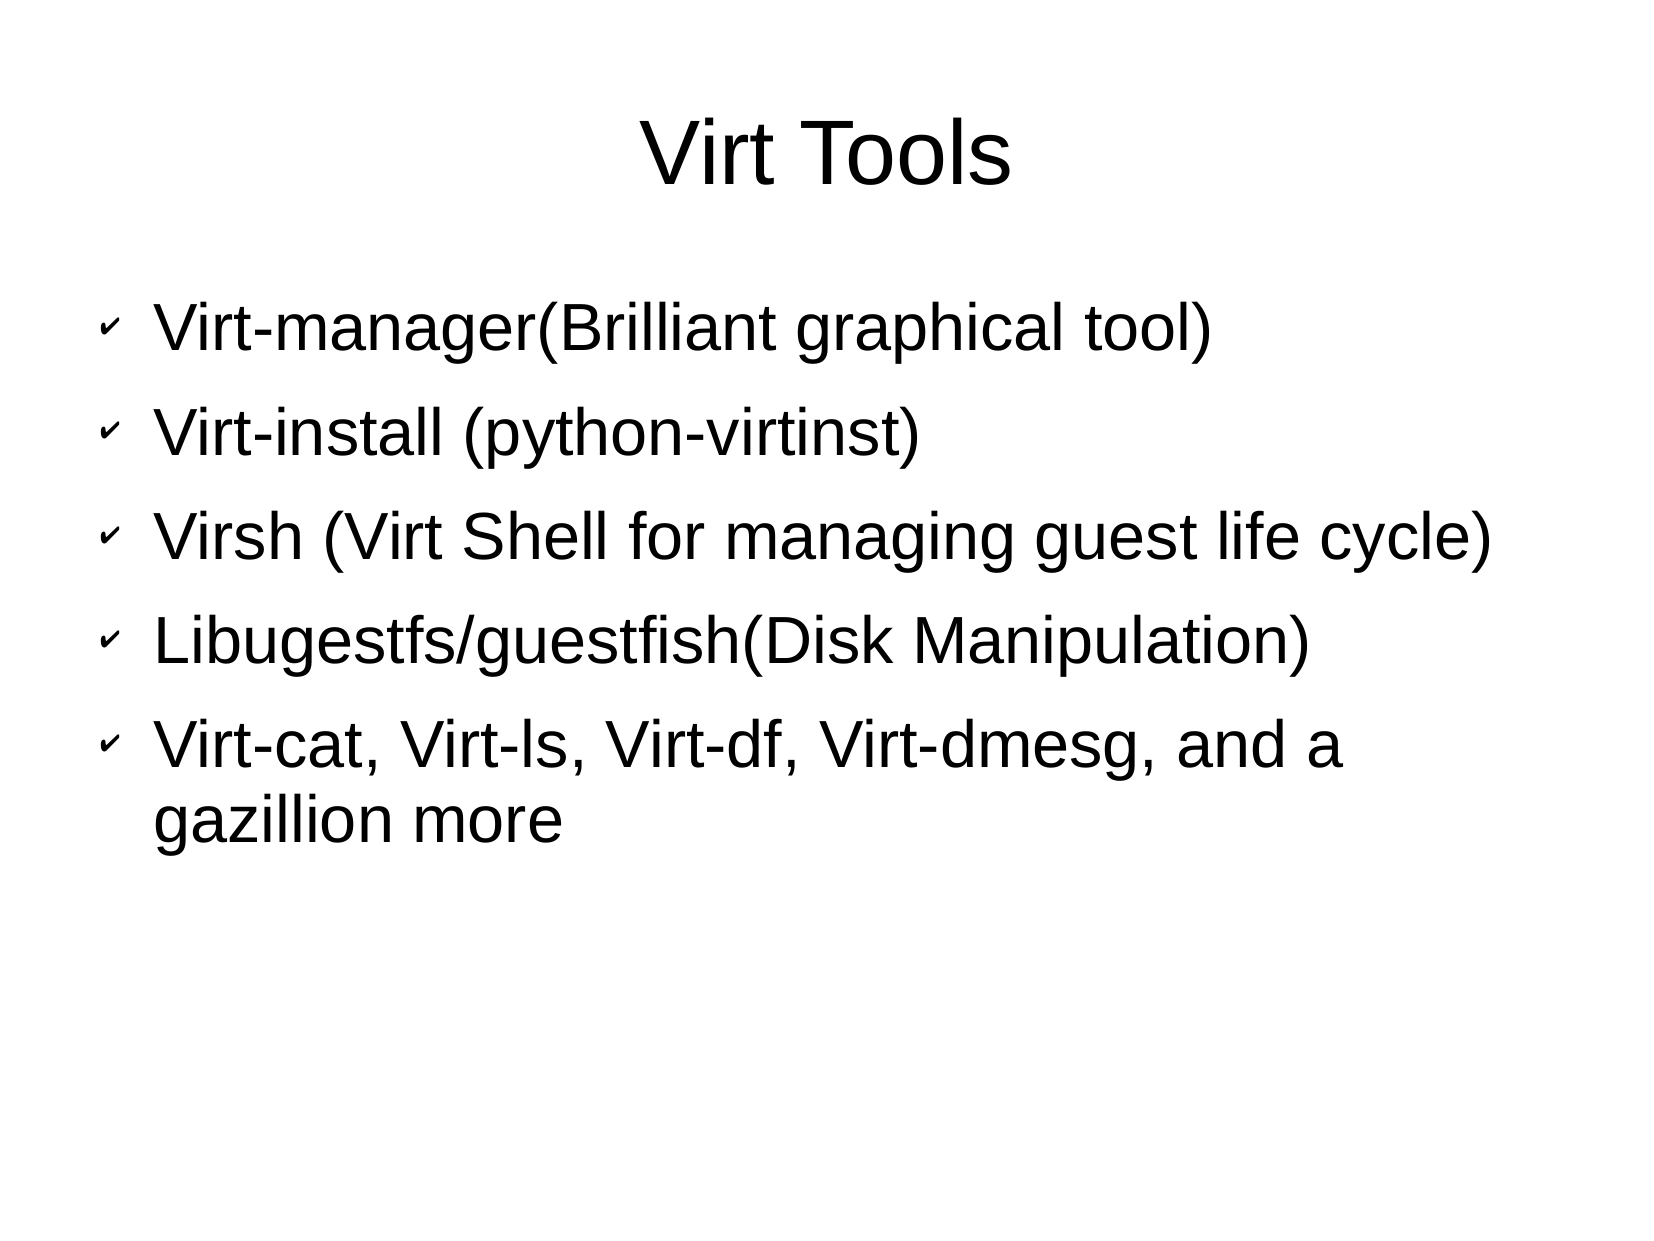

# Virt Tools
Virt-manager(Brilliant graphical tool)
Virt-install (python-virtinst)
Virsh (Virt Shell for managing guest life cycle)
Libugestfs/guestfish(Disk Manipulation)
Virt-cat, Virt-ls, Virt-df, Virt-dmesg, and a gazillion more